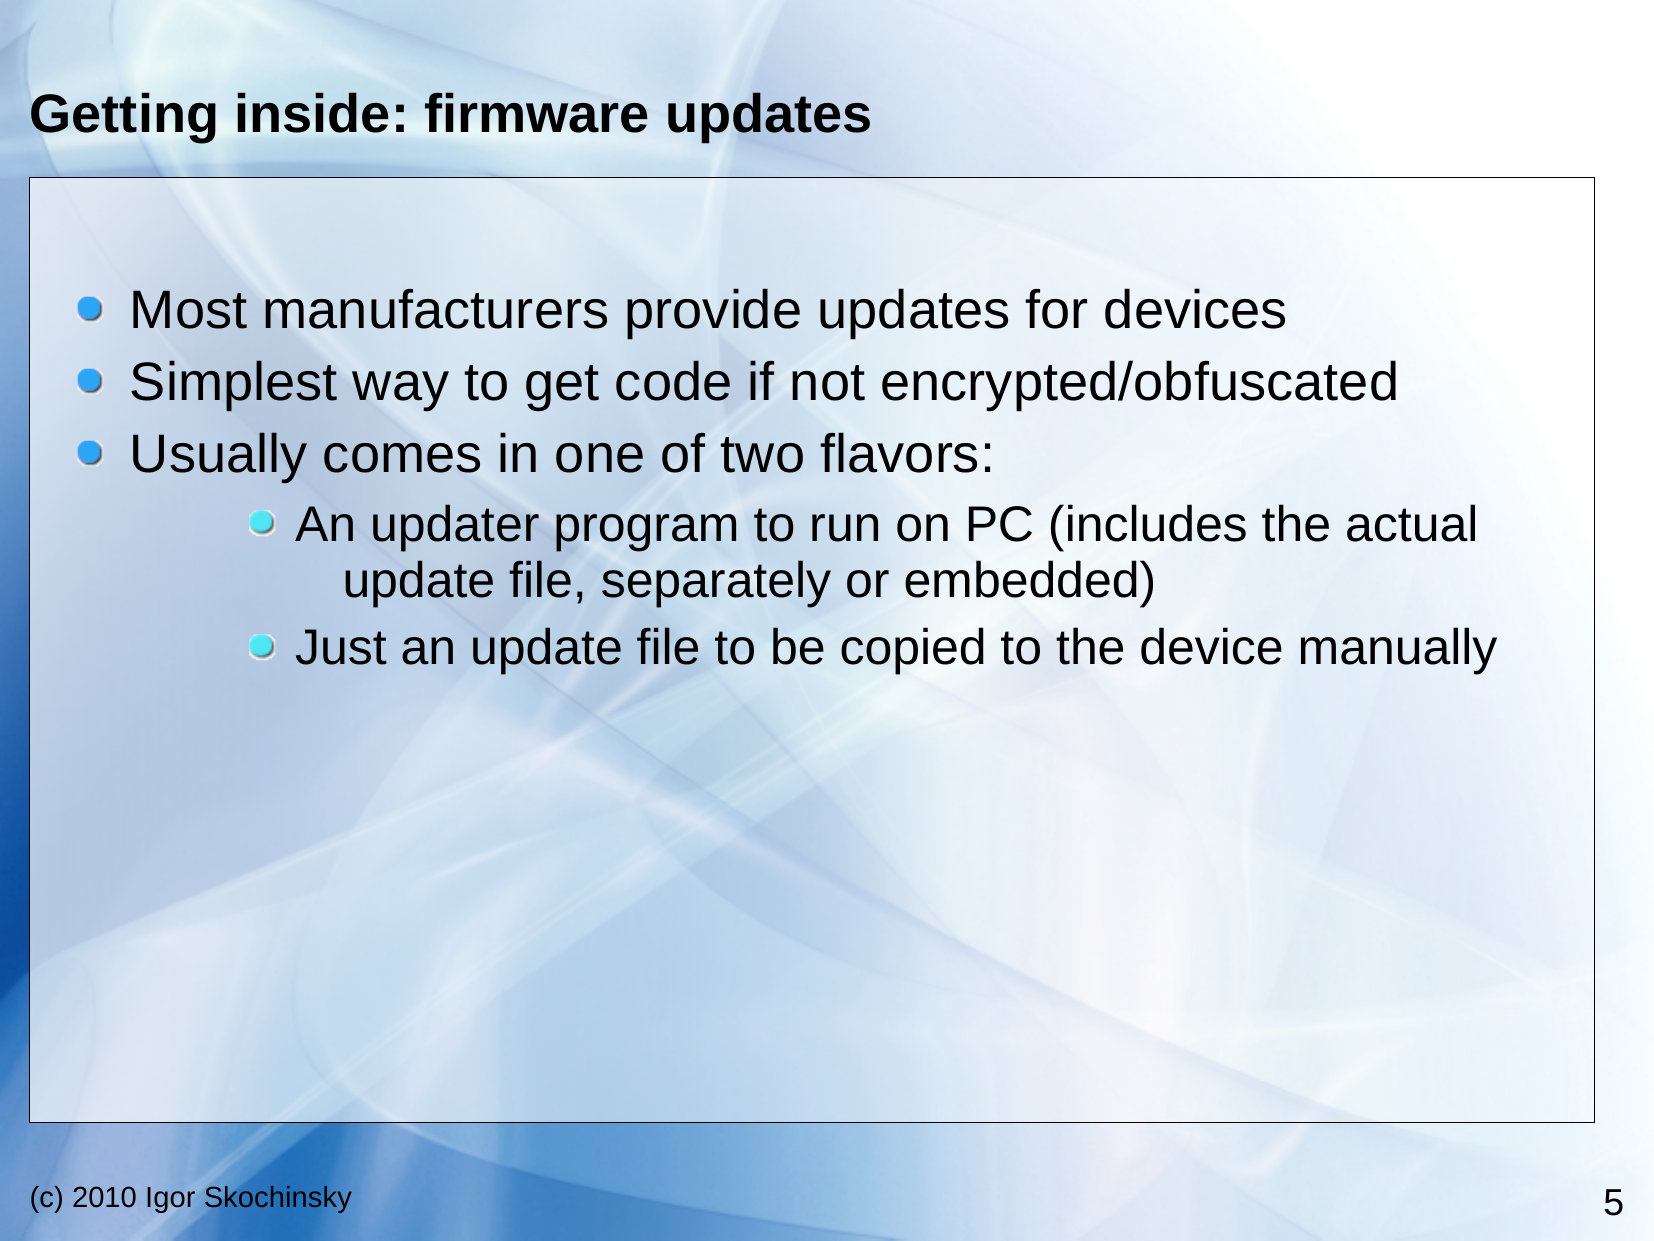

# Getting inside: firmware updates
Most manufacturers provide updates for devices
Simplest way to get code if not encrypted/obfuscated
Usually comes in one of two flavors:
An updater program to run on PC (includes the actual update file, separately or embedded)
Just an update file to be copied to the device manually
(c) 2010 Igor Skochinsky
5